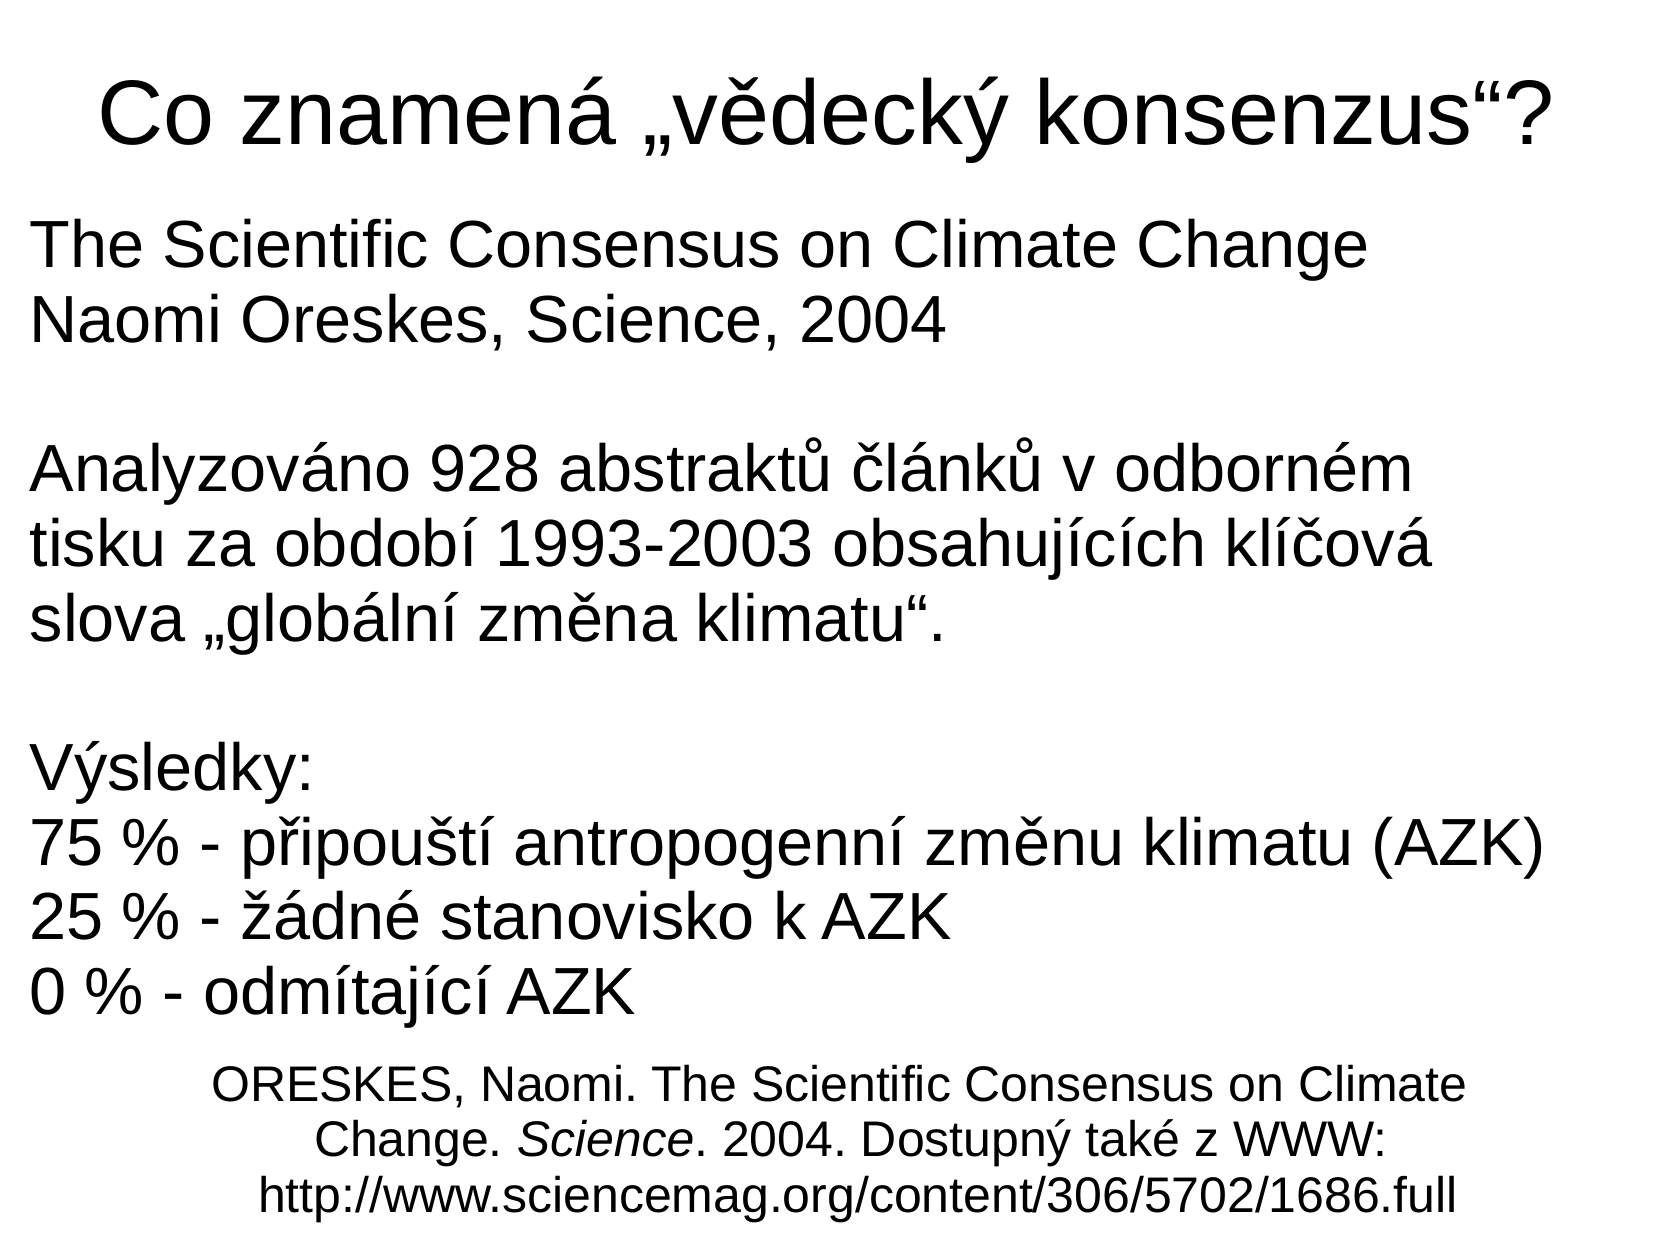

# Co znamená „vědecký konsenzus“?
The Scientific Consensus on Climate Change
Naomi Oreskes, Science, 2004
Analyzováno 928 abstraktů článků v odborném
tisku za období 1993-2003 obsahujících klíčová
slova „globální změna klimatu“.
Výsledky:
75 % - připouští antropogenní změnu klimatu (AZK)
25 % - žádné stanovisko k AZK
0 % - odmítající AZK
ORESKES, Naomi. The Scientific Consensus on Climate Change. Science. 2004. Dostupný také z WWW: http://www.sciencemag.org/content/306/5702/1686.full